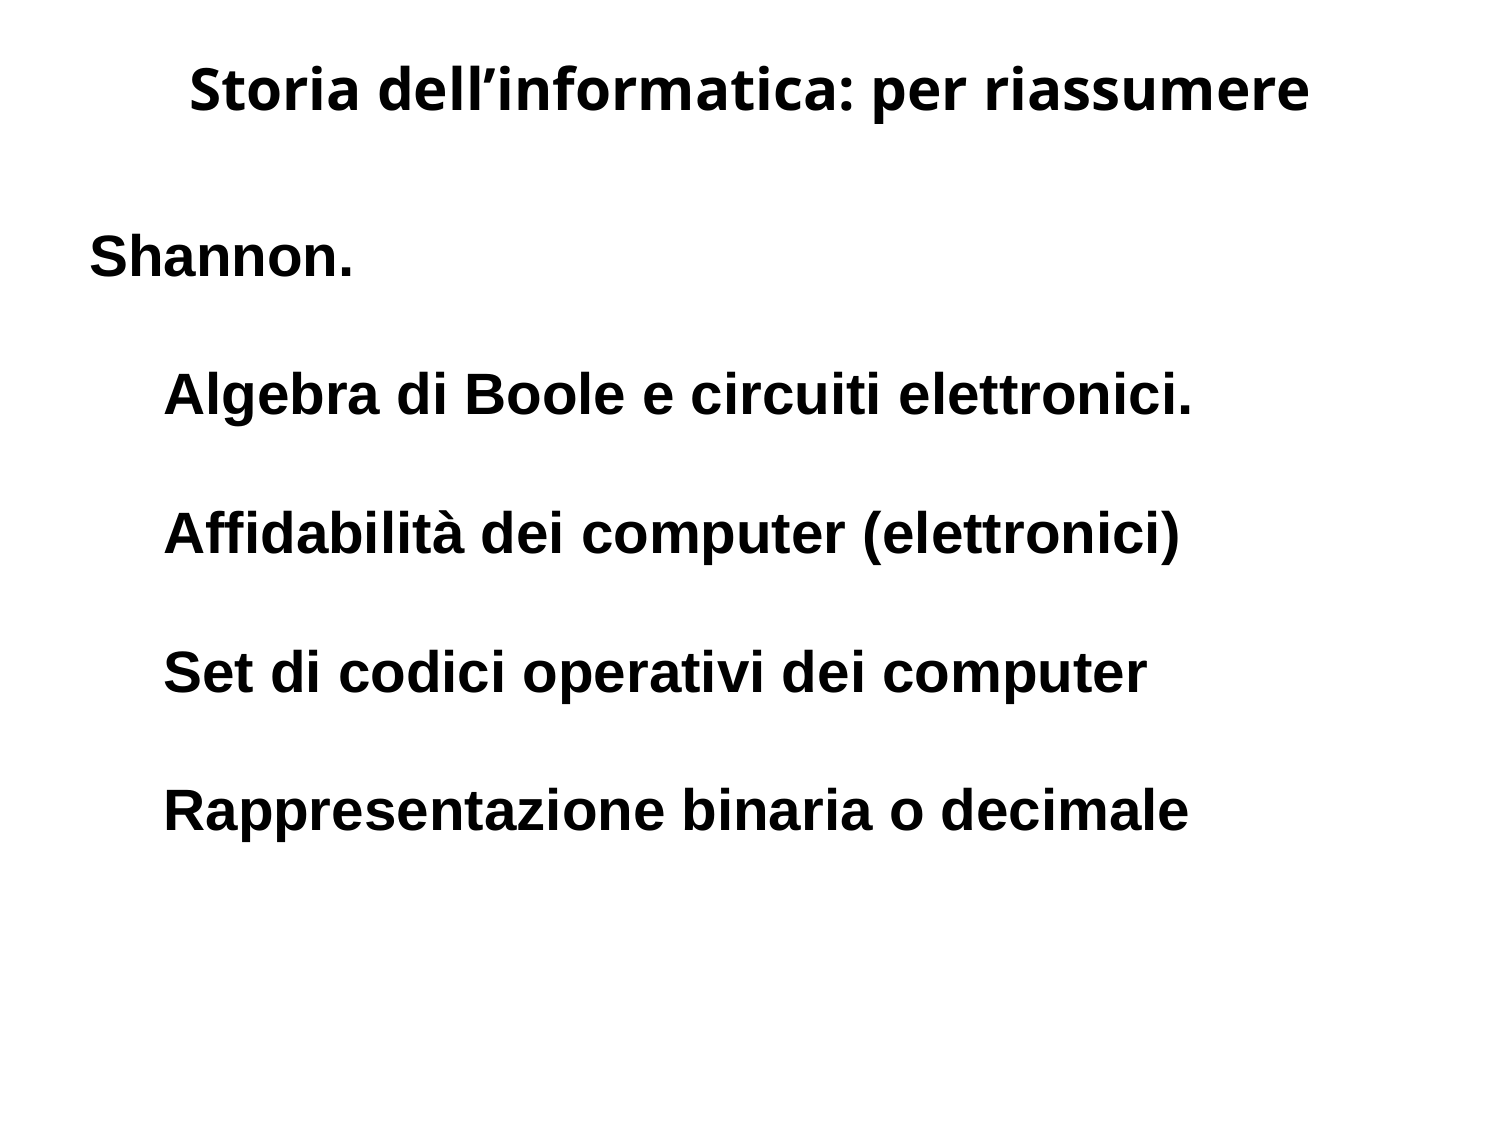

# Storia dell’informatica: per riassumere
Shannon.
	Algebra di Boole e circuiti elettronici.
	Affidabilità dei computer (elettronici)
	Set di codici operativi dei computer
	Rappresentazione binaria o decimale